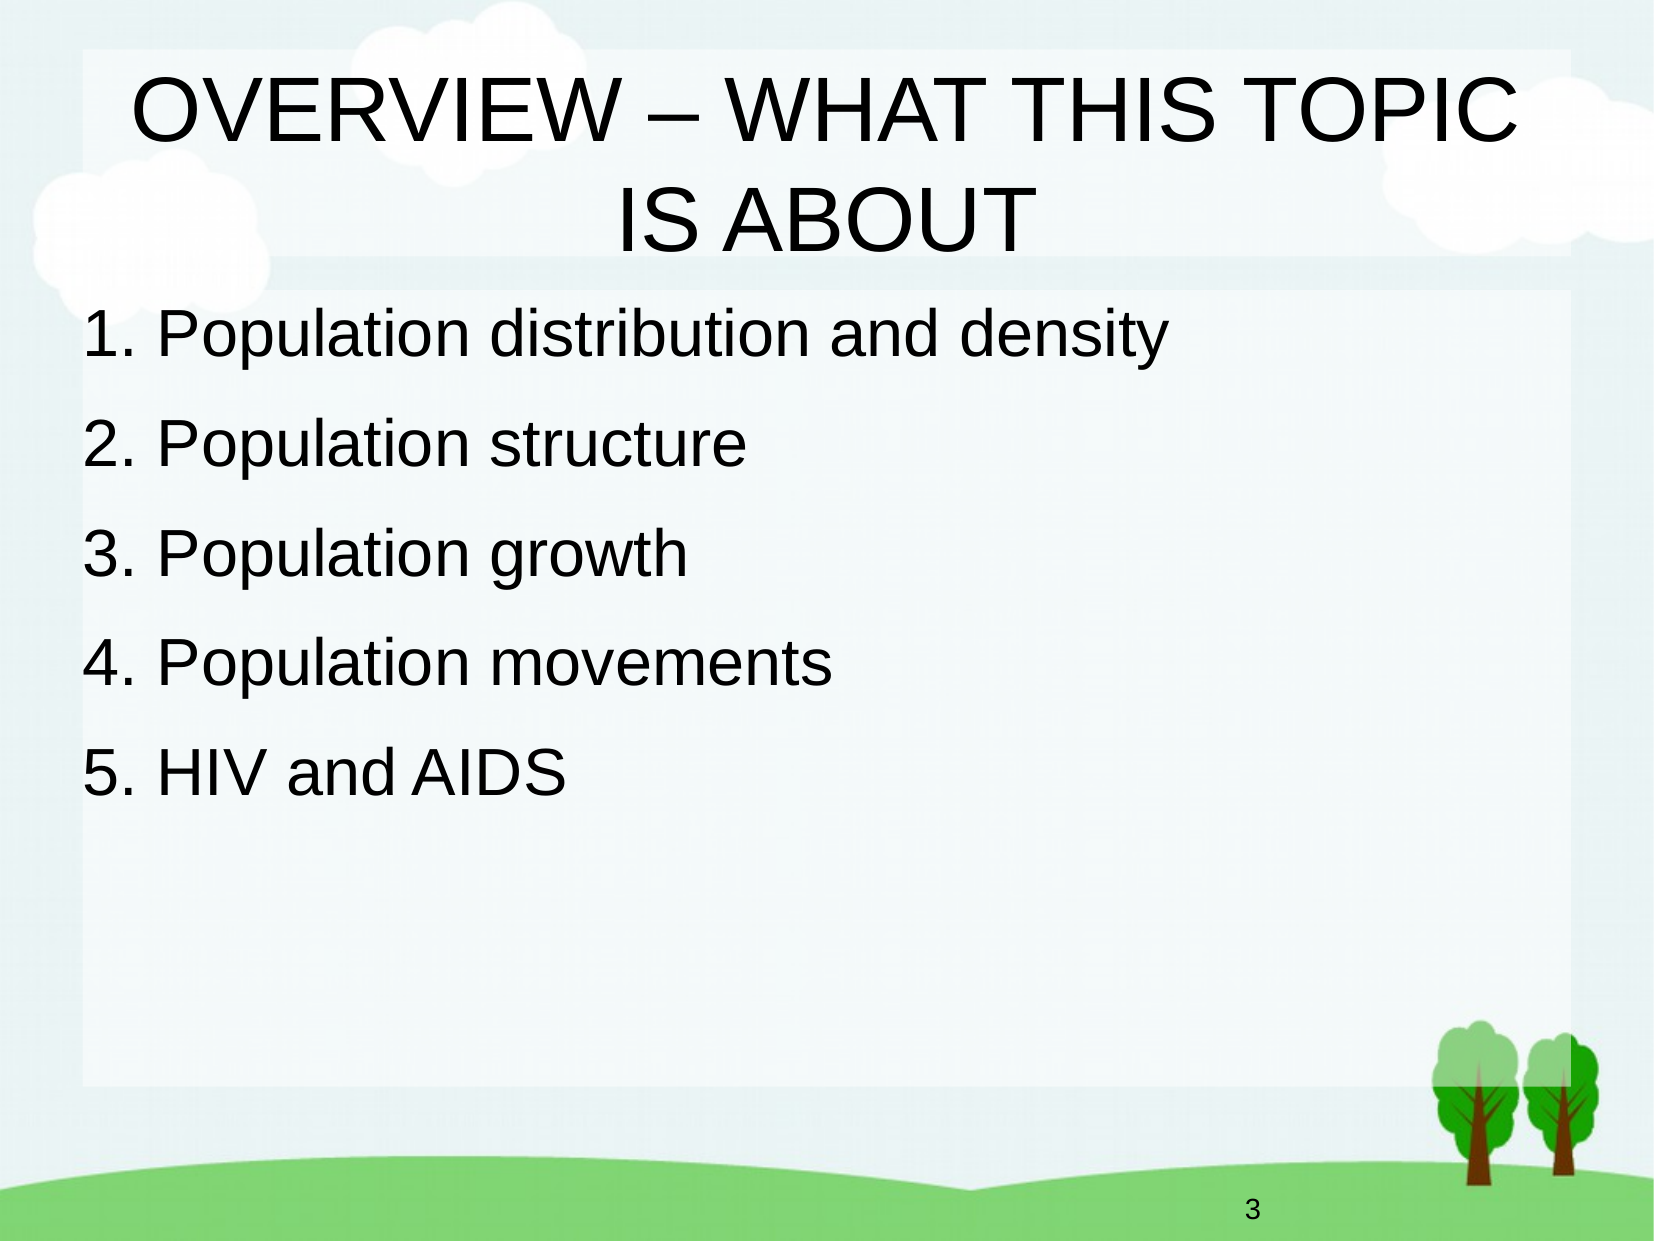

# OVERVIEW – WHAT THIS TOPIC IS ABOUT
 Population distribution and density
 Population structure
 Population growth
 Population movements
 HIV and AIDS